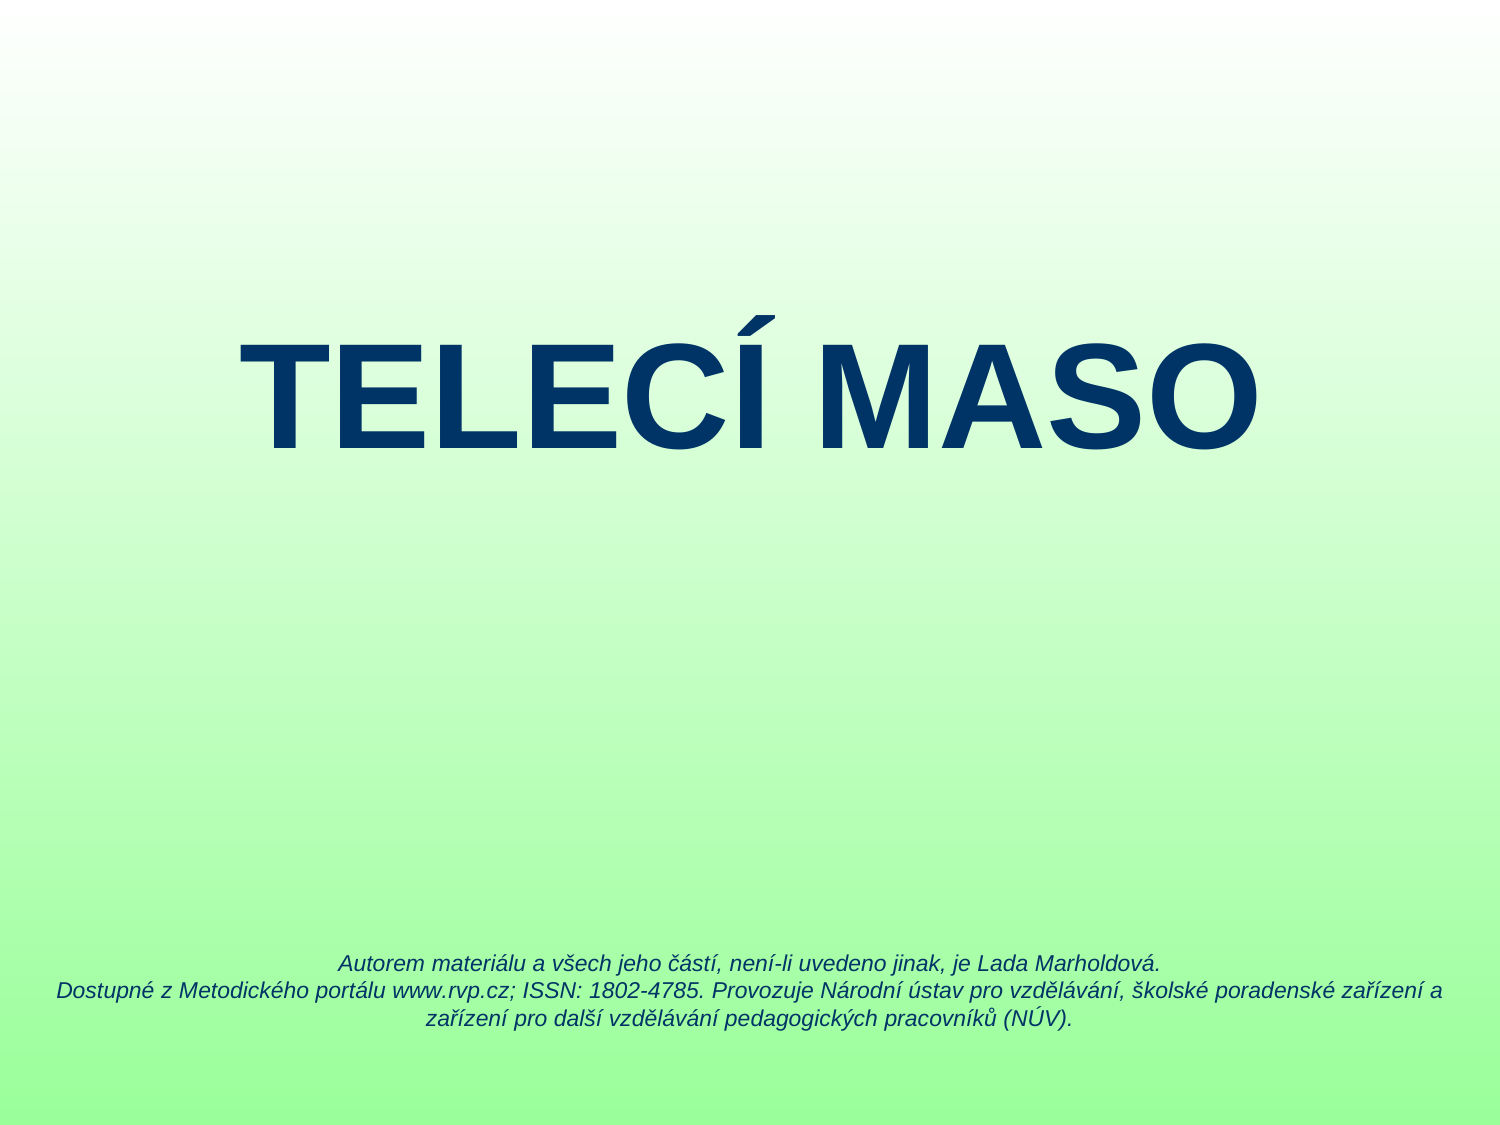

# TELECÍ MASO
Autorem materiálu a všech jeho částí, není-li uvedeno jinak, je Lada Marholdová.
Dostupné z Metodického portálu www.rvp.cz; ISSN: 1802-4785. Provozuje Národní ústav pro vzdělávání, školské poradenské zařízení a zařízení pro další vzdělávání pedagogických pracovníků (NÚV).